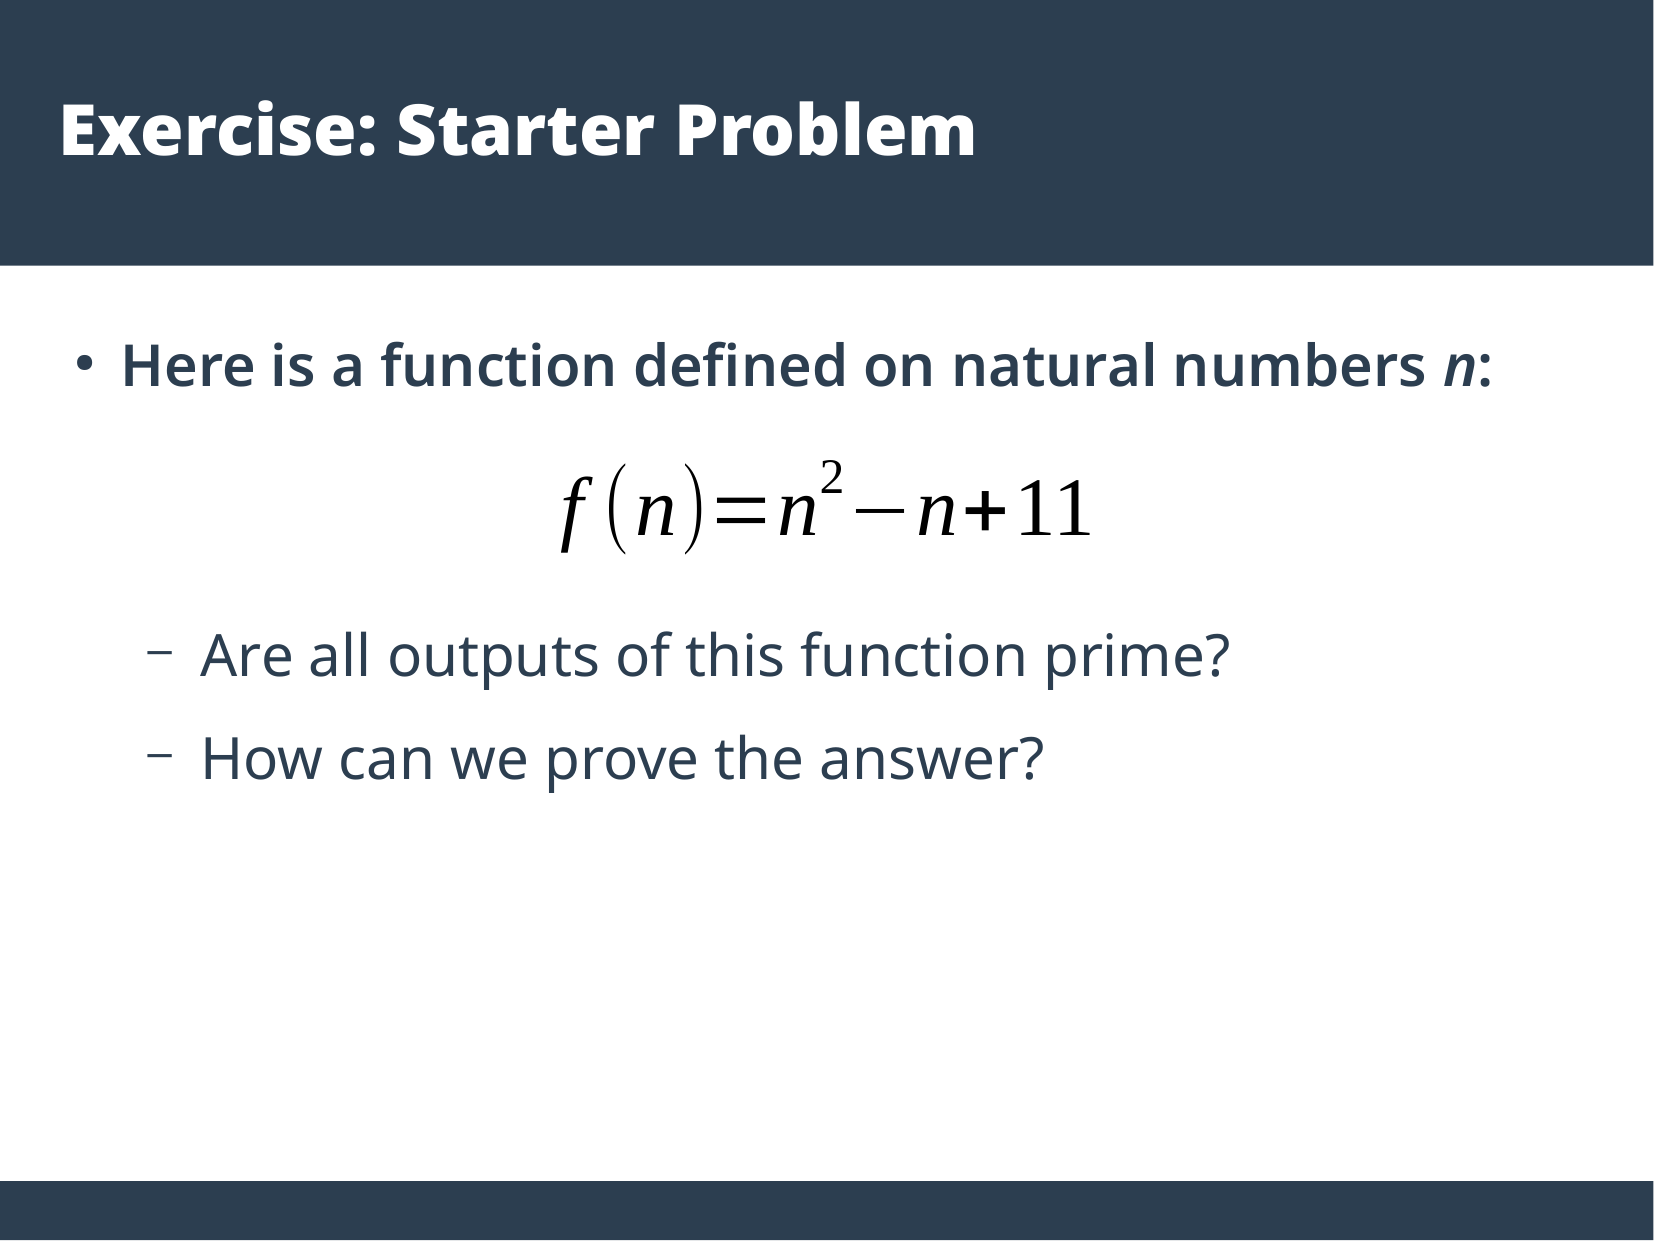

# Exercise: Starter Problem
Here is a function defined on natural numbers n:
Are all outputs of this function prime?
How can we prove the answer?